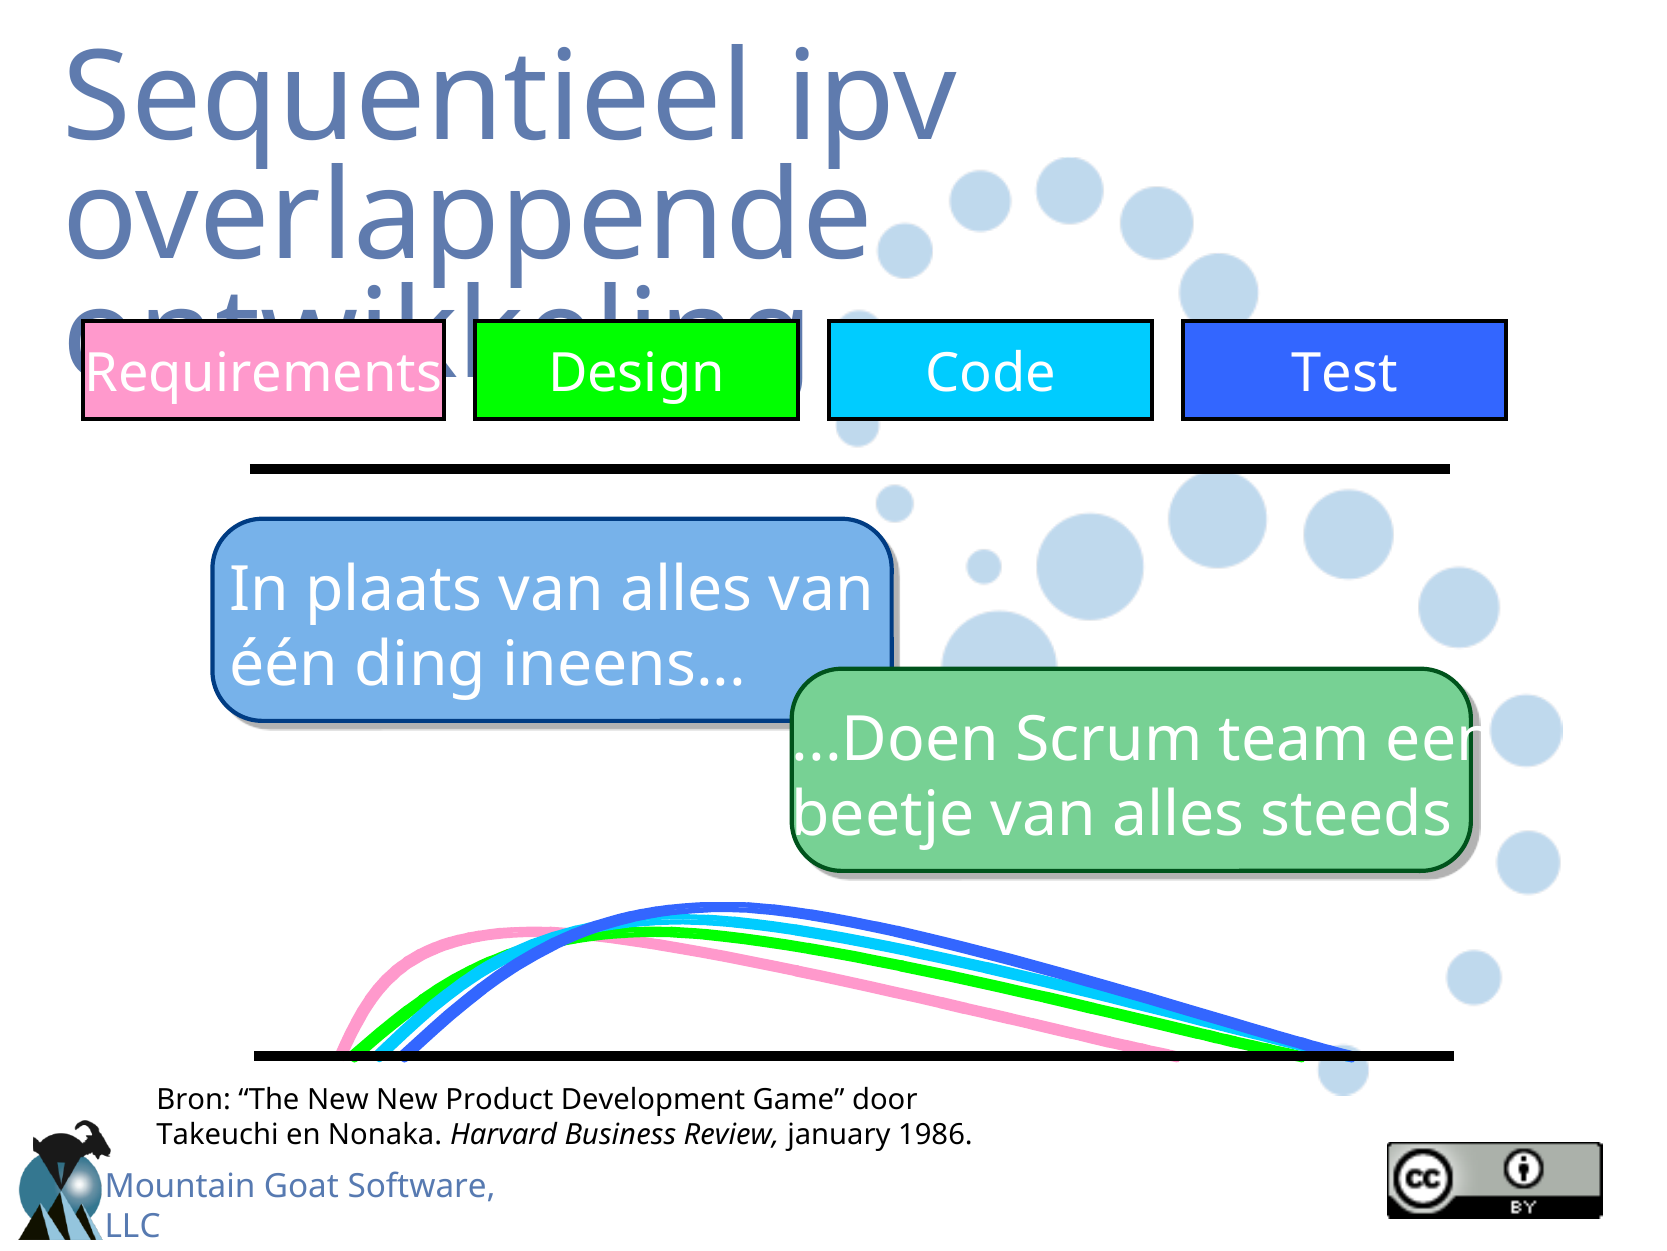

# Sequentieel ipv overlappende ontwikkeling
Requirements
Design
Code
Test
In plaats van alles van één ding ineens...
...Doen Scrum team een beetje van alles steeds
Bron: “The New New Product Development Game” door Takeuchi en Nonaka. Harvard Business Review, january 1986.